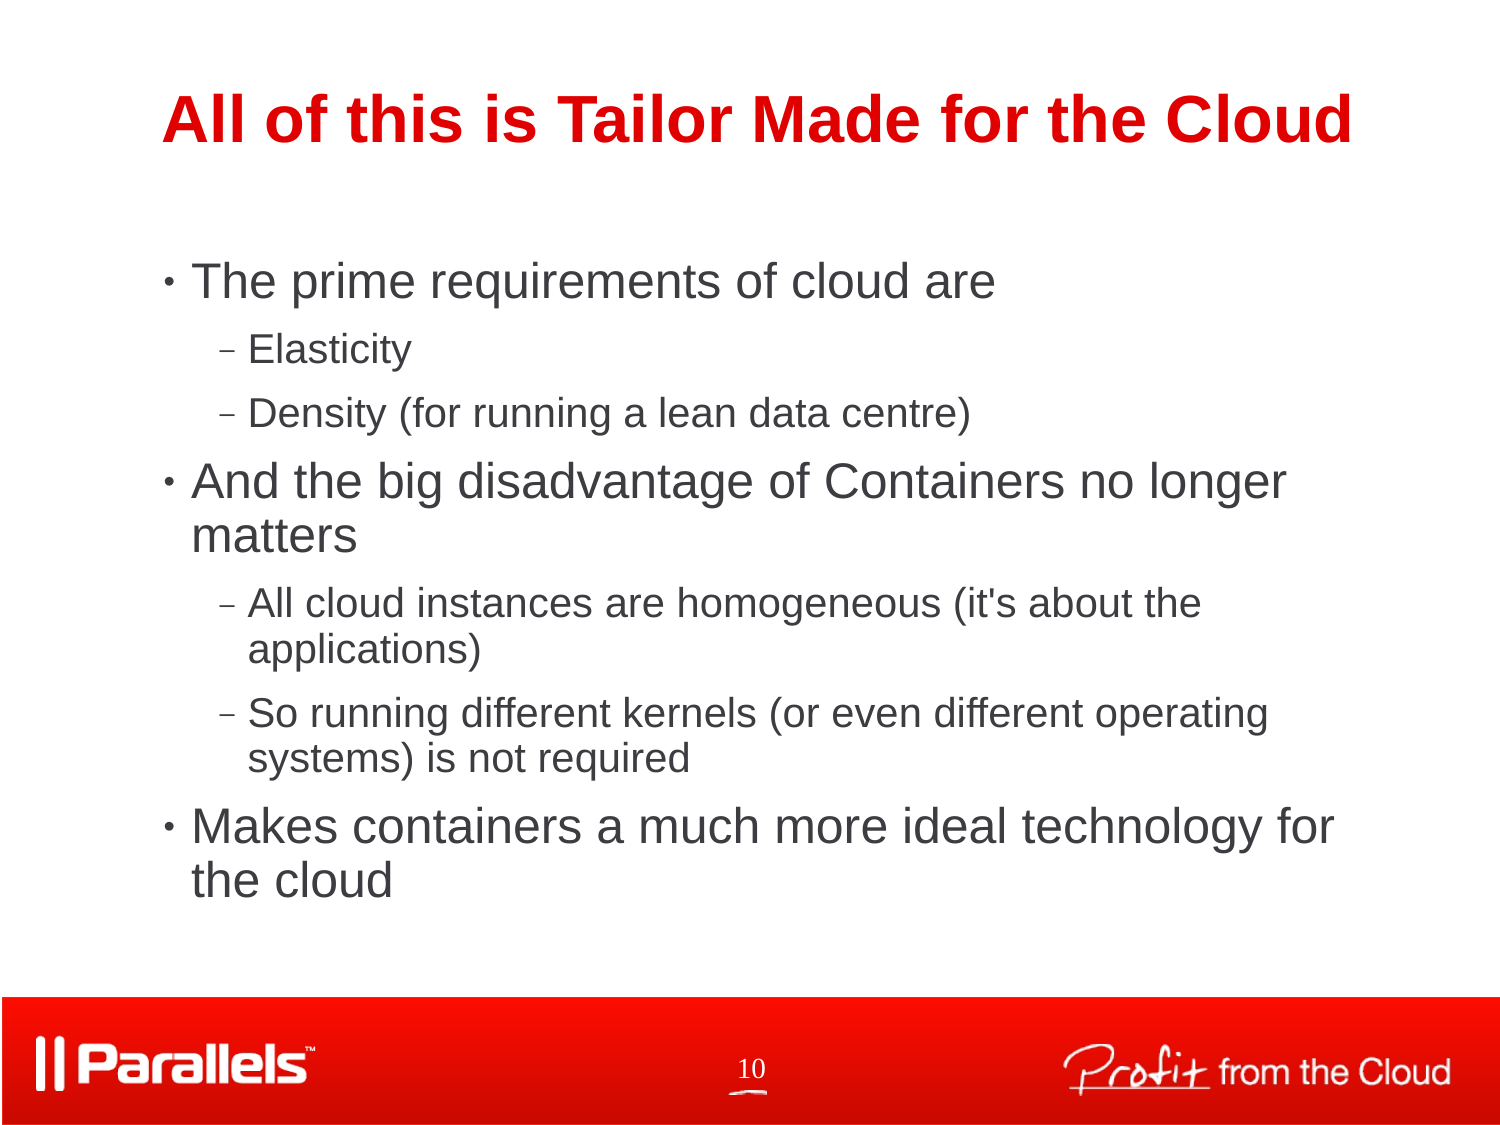

# All of this is Tailor Made for the Cloud
The prime requirements of cloud are
Elasticity
Density (for running a lean data centre)
And the big disadvantage of Containers no longer matters
All cloud instances are homogeneous (it's about the applications)
So running different kernels (or even different operating systems) is not required
Makes containers a much more ideal technology for the cloud